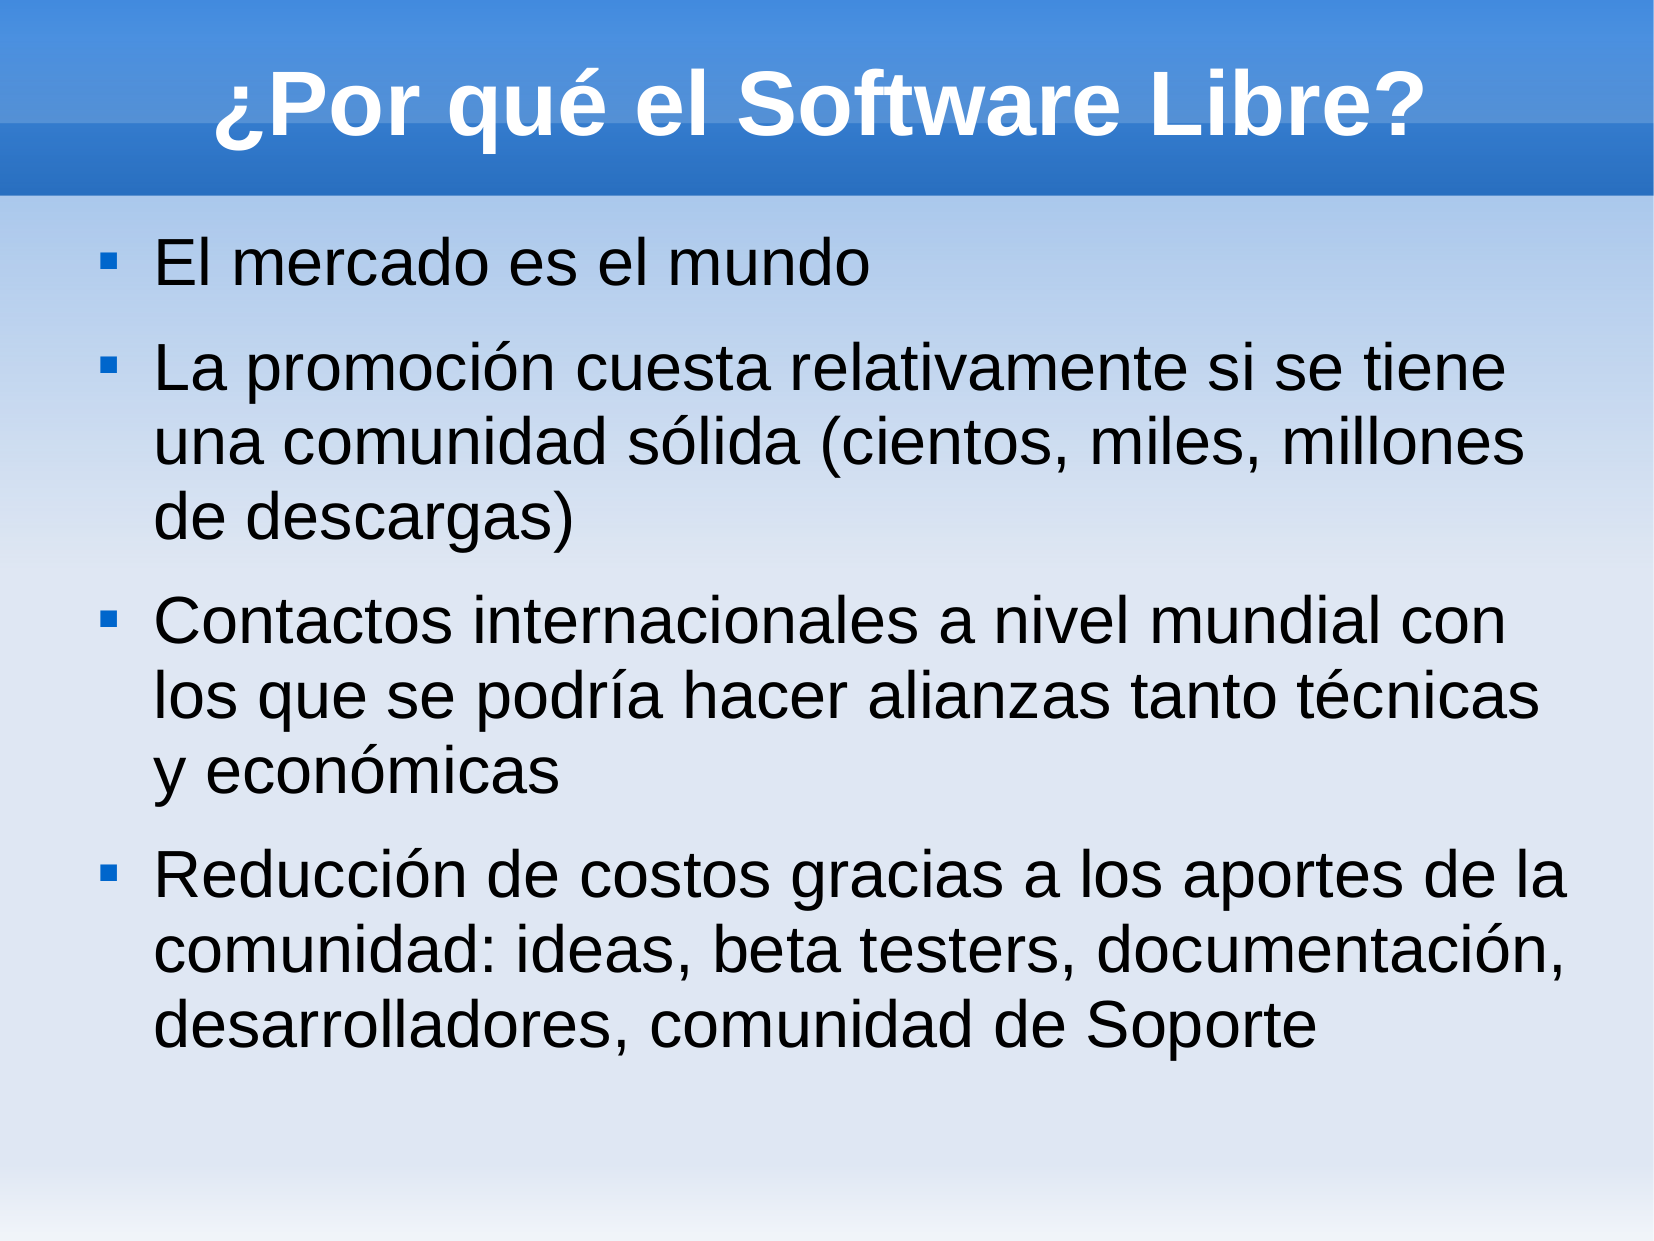

# ¿Por qué el Software Libre?
El mercado es el mundo
La promoción cuesta relativamente si se tiene una comunidad sólida (cientos, miles, millones de descargas)
Contactos internacionales a nivel mundial con los que se podría hacer alianzas tanto técnicas y económicas
Reducción de costos gracias a los aportes de la comunidad: ideas, beta testers, documentación, desarrolladores, comunidad de Soporte